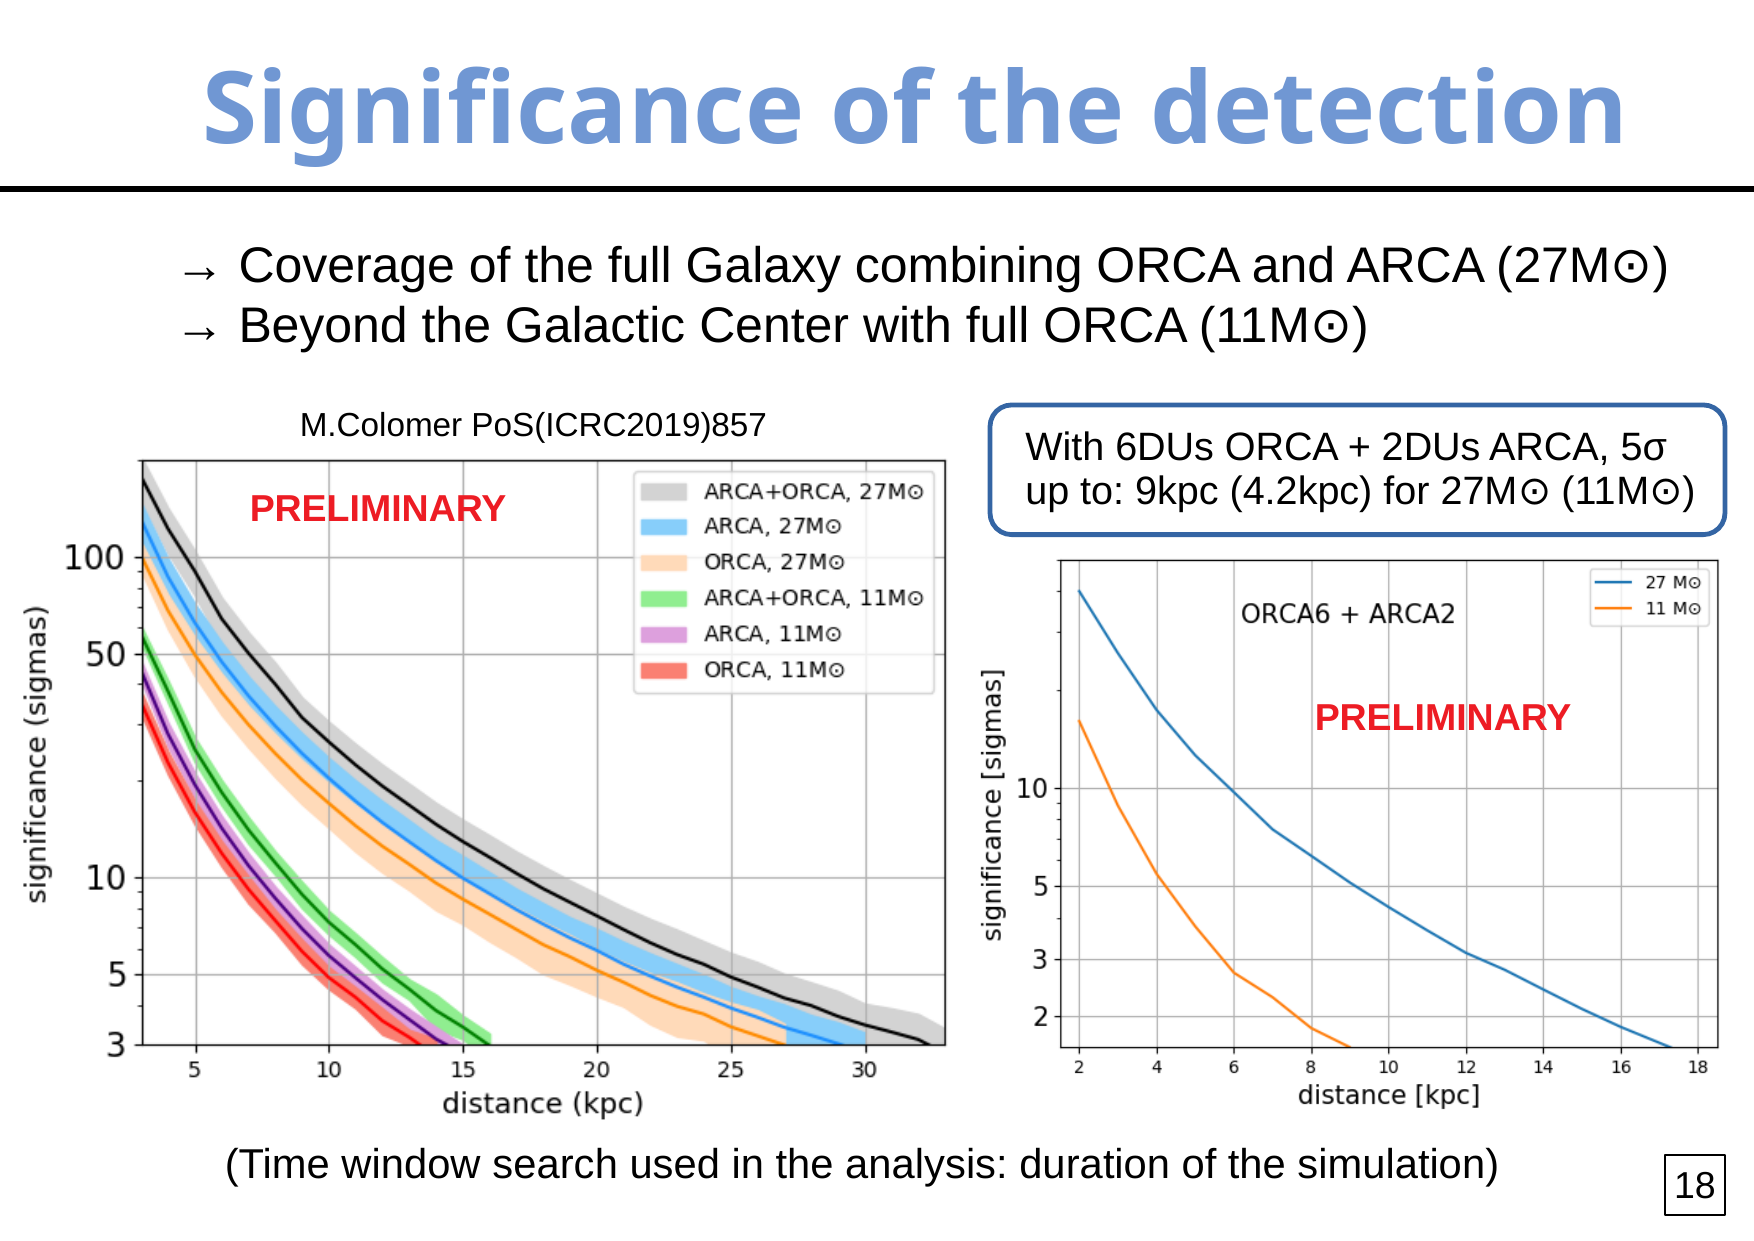

Significance of the detection
→ Coverage of the full Galaxy combining ORCA and ARCA (27M⊙)
→ Beyond the Galactic Center with full ORCA (11M⊙)
M.Colomer PoS(ICRC2019)857
With 6DUs ORCA + 2DUs ARCA, 5σ up to: 9kpc (4.2kpc) for 27M⊙ (11M⊙)
PRELIMINARY
PRELIMINARY
(Time window search used in the analysis: duration of the simulation)
18